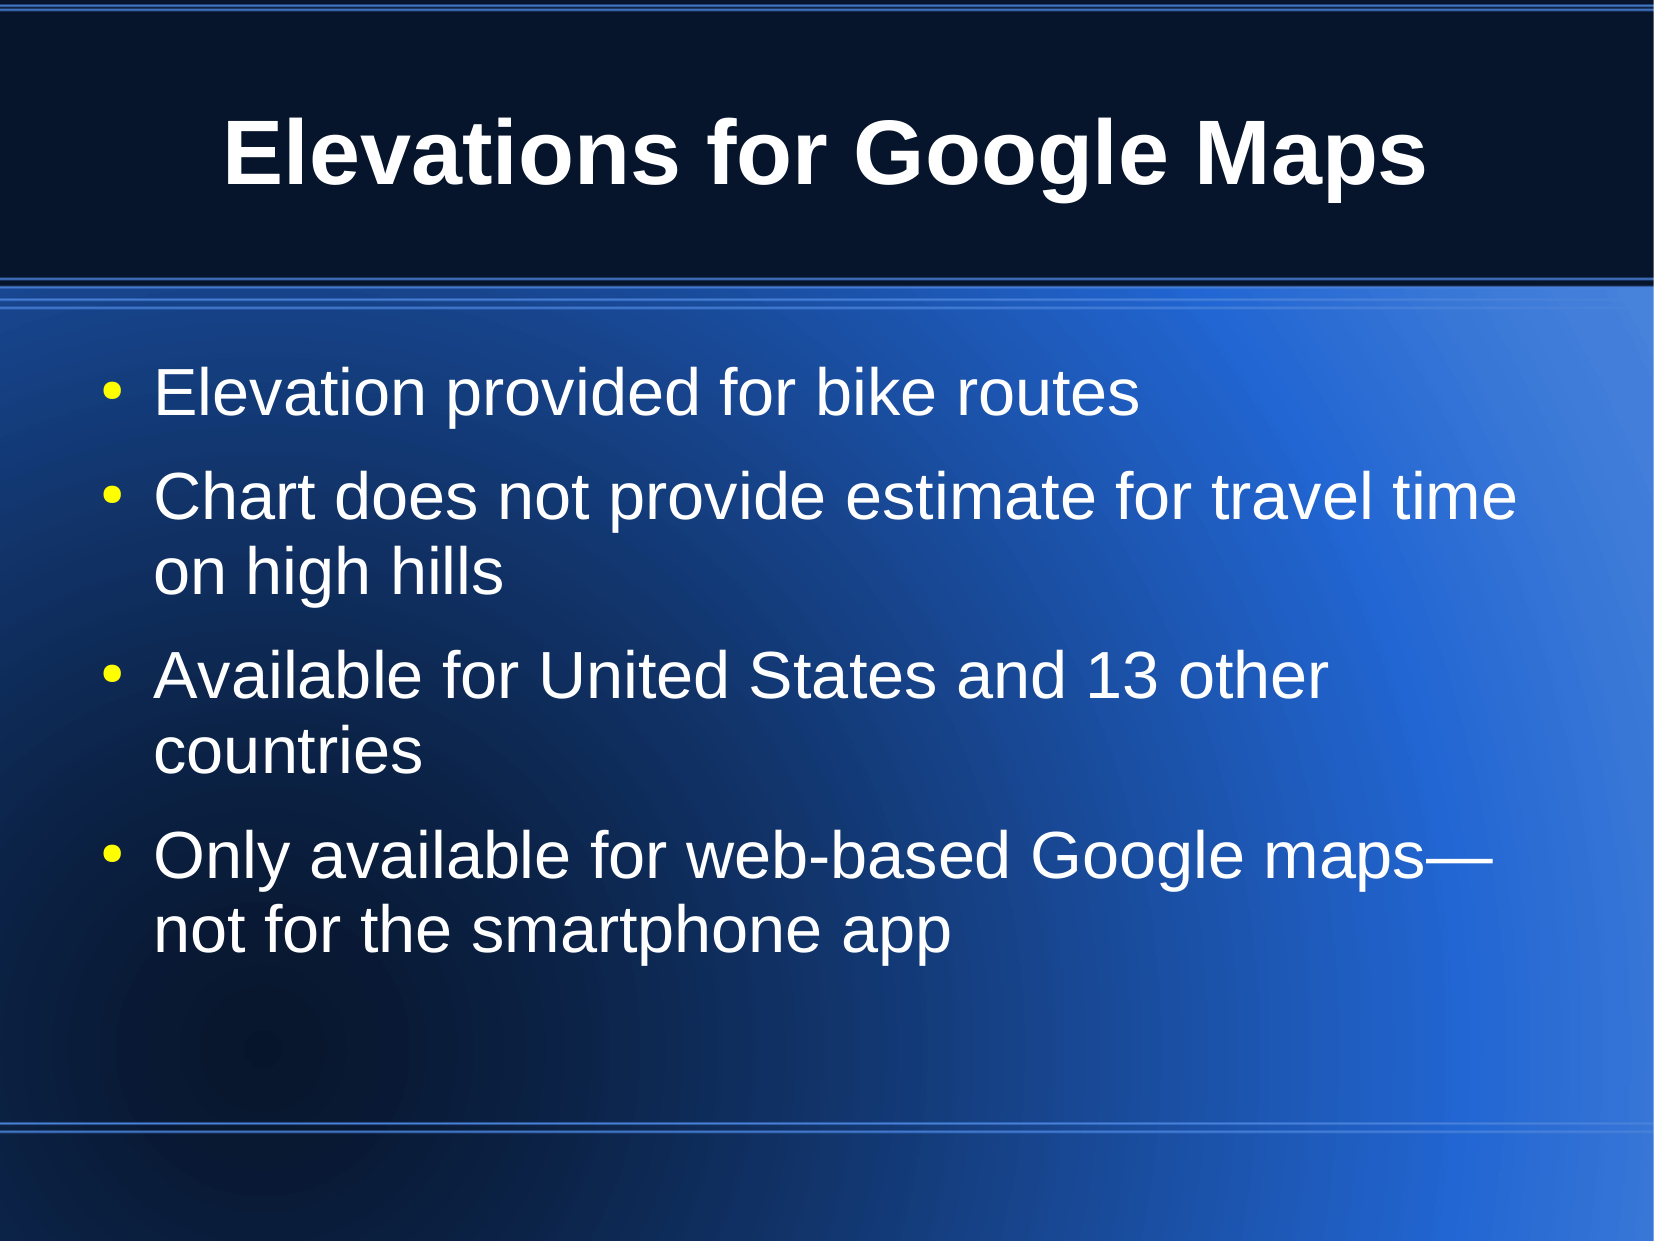

# Elevations for Google Maps
Elevation provided for bike routes
Chart does not provide estimate for travel time on high hills
Available for United States and 13 other countries
Only available for web-based Google maps—not for the smartphone app